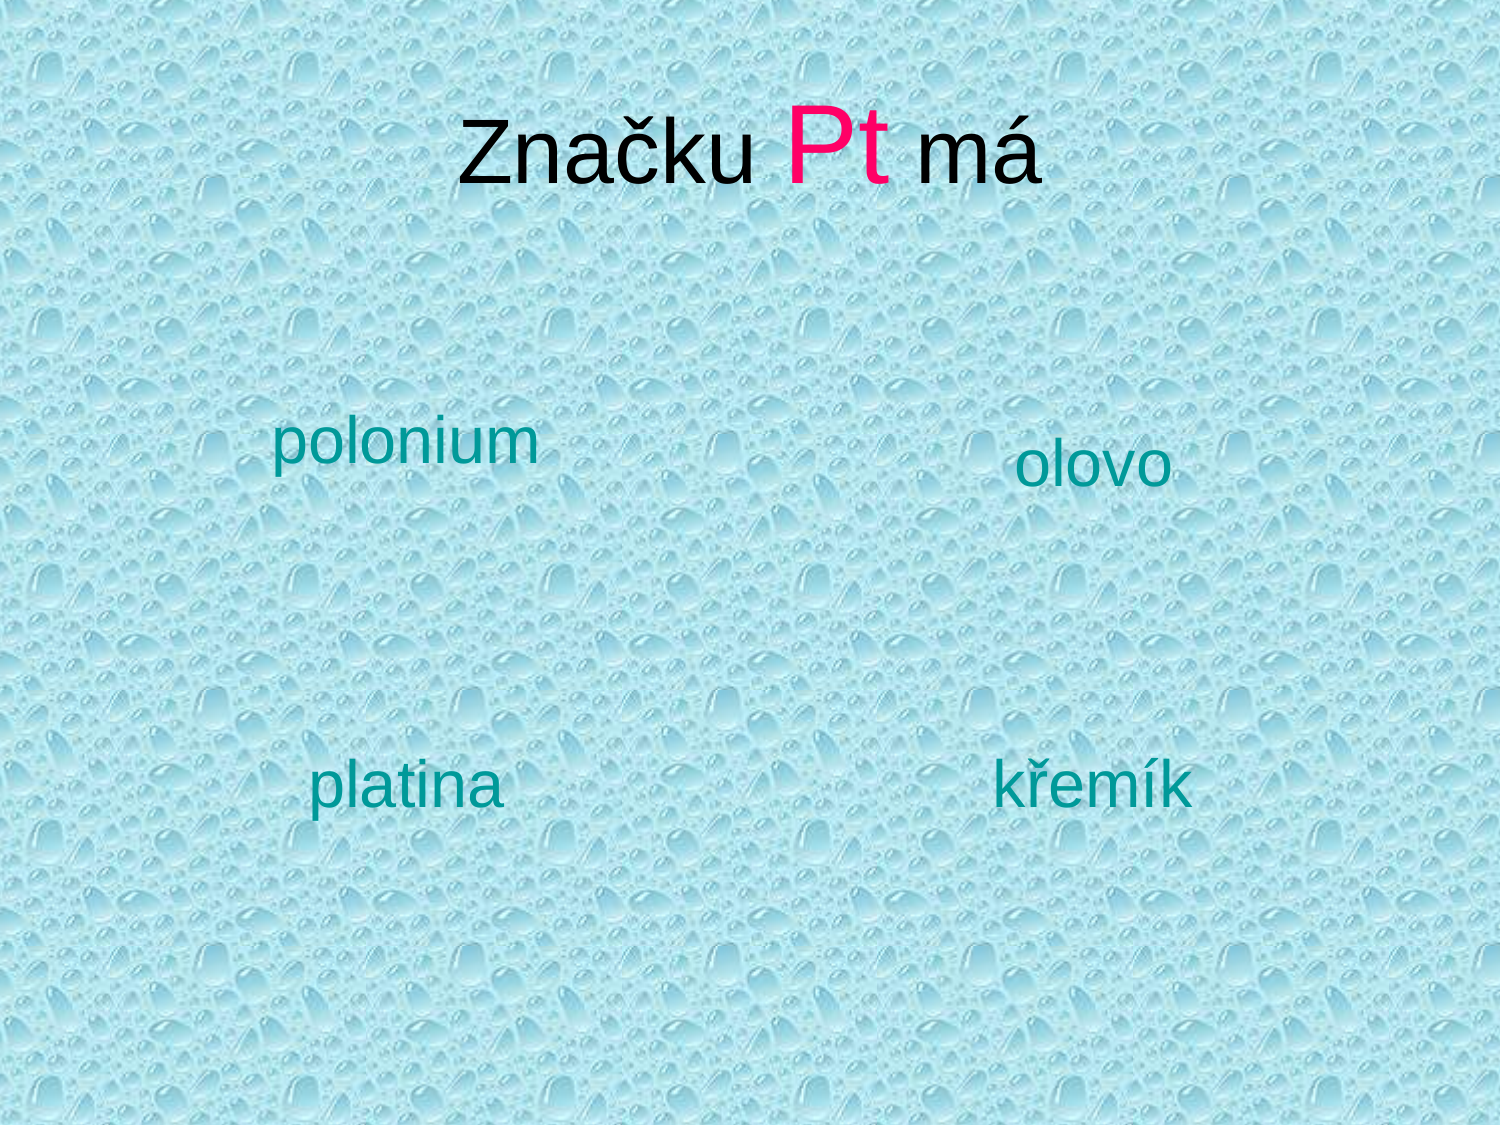

# Značku Pt má
| polonium |
| --- |
| olovo |
| --- |
| platina |
| --- |
| křemík |
| --- |